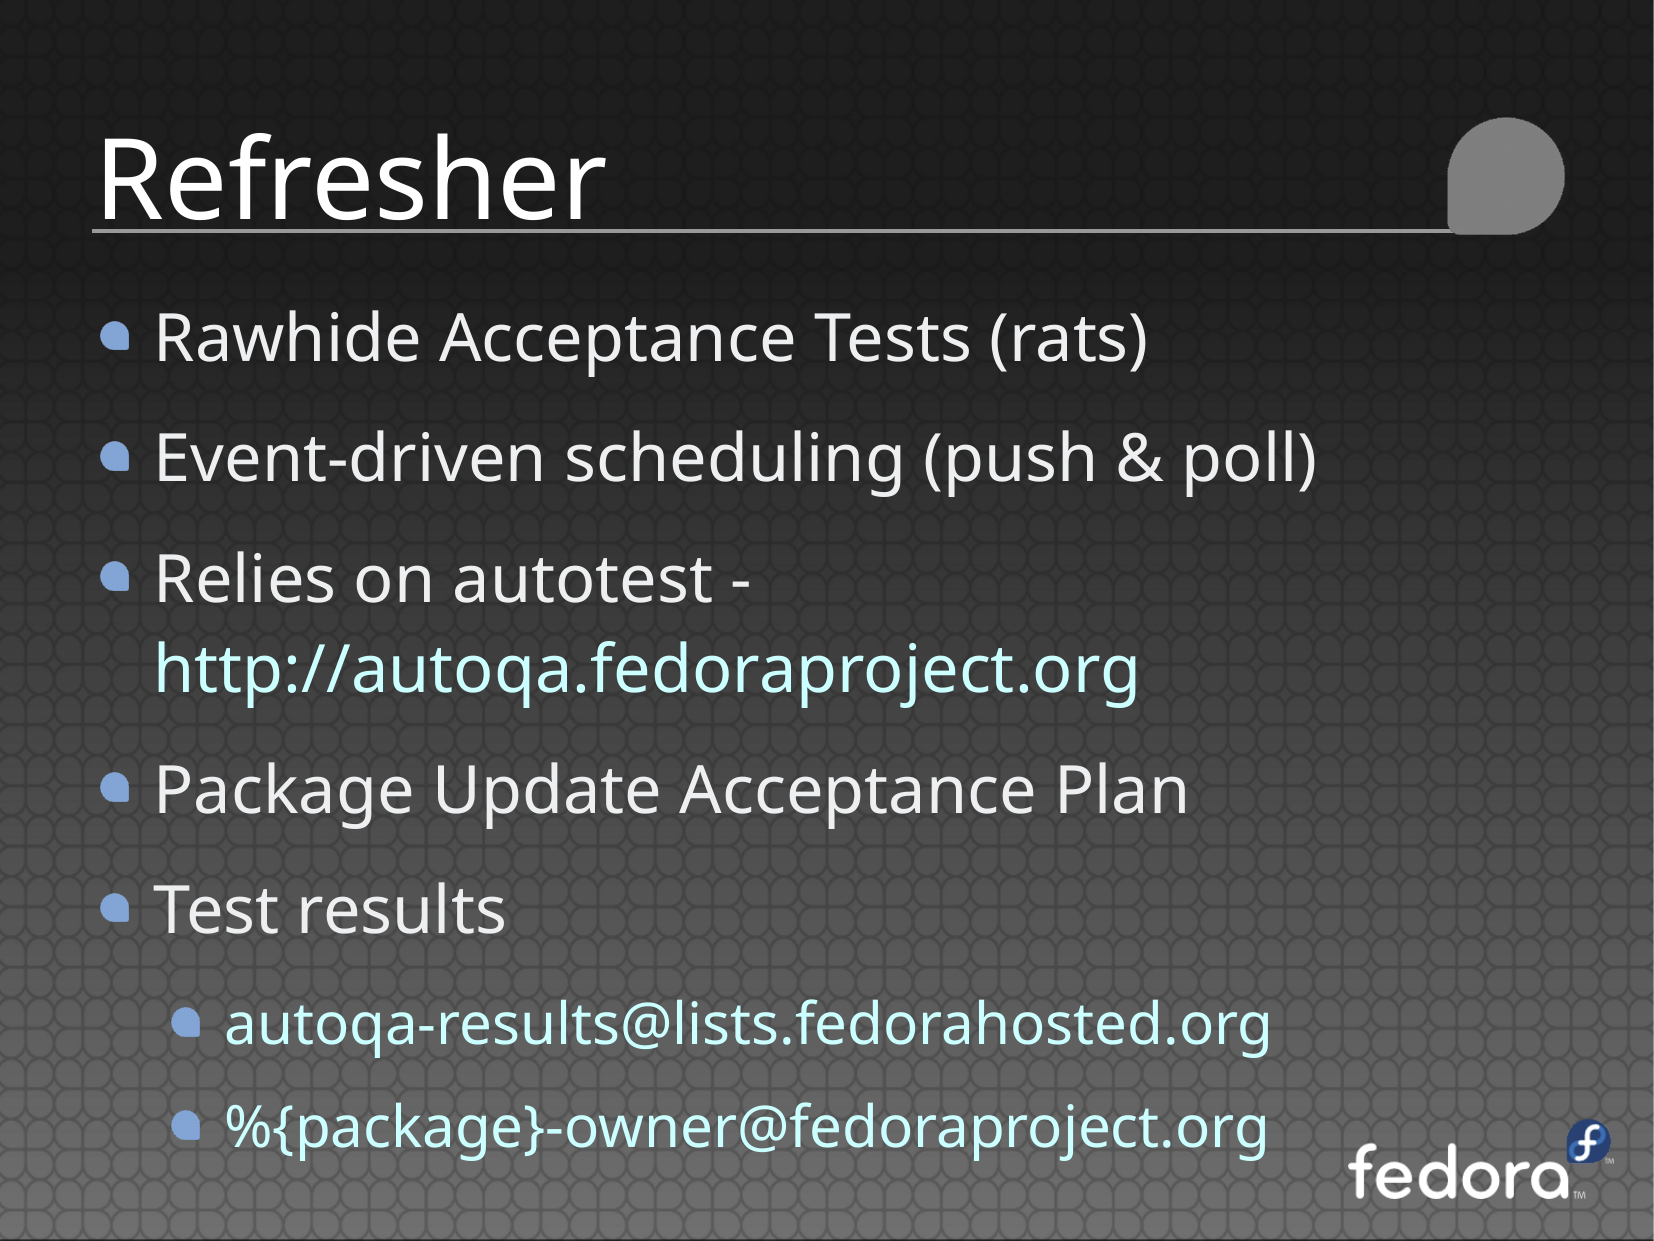

Refresher
# Rawhide Acceptance Tests (rats)
Event-driven scheduling (push & poll)
Relies on autotest - http://autoqa.fedoraproject.org
Package Update Acceptance Plan
Test results
autoqa-results@lists.fedorahosted.org
%{package}-owner@fedoraproject.org